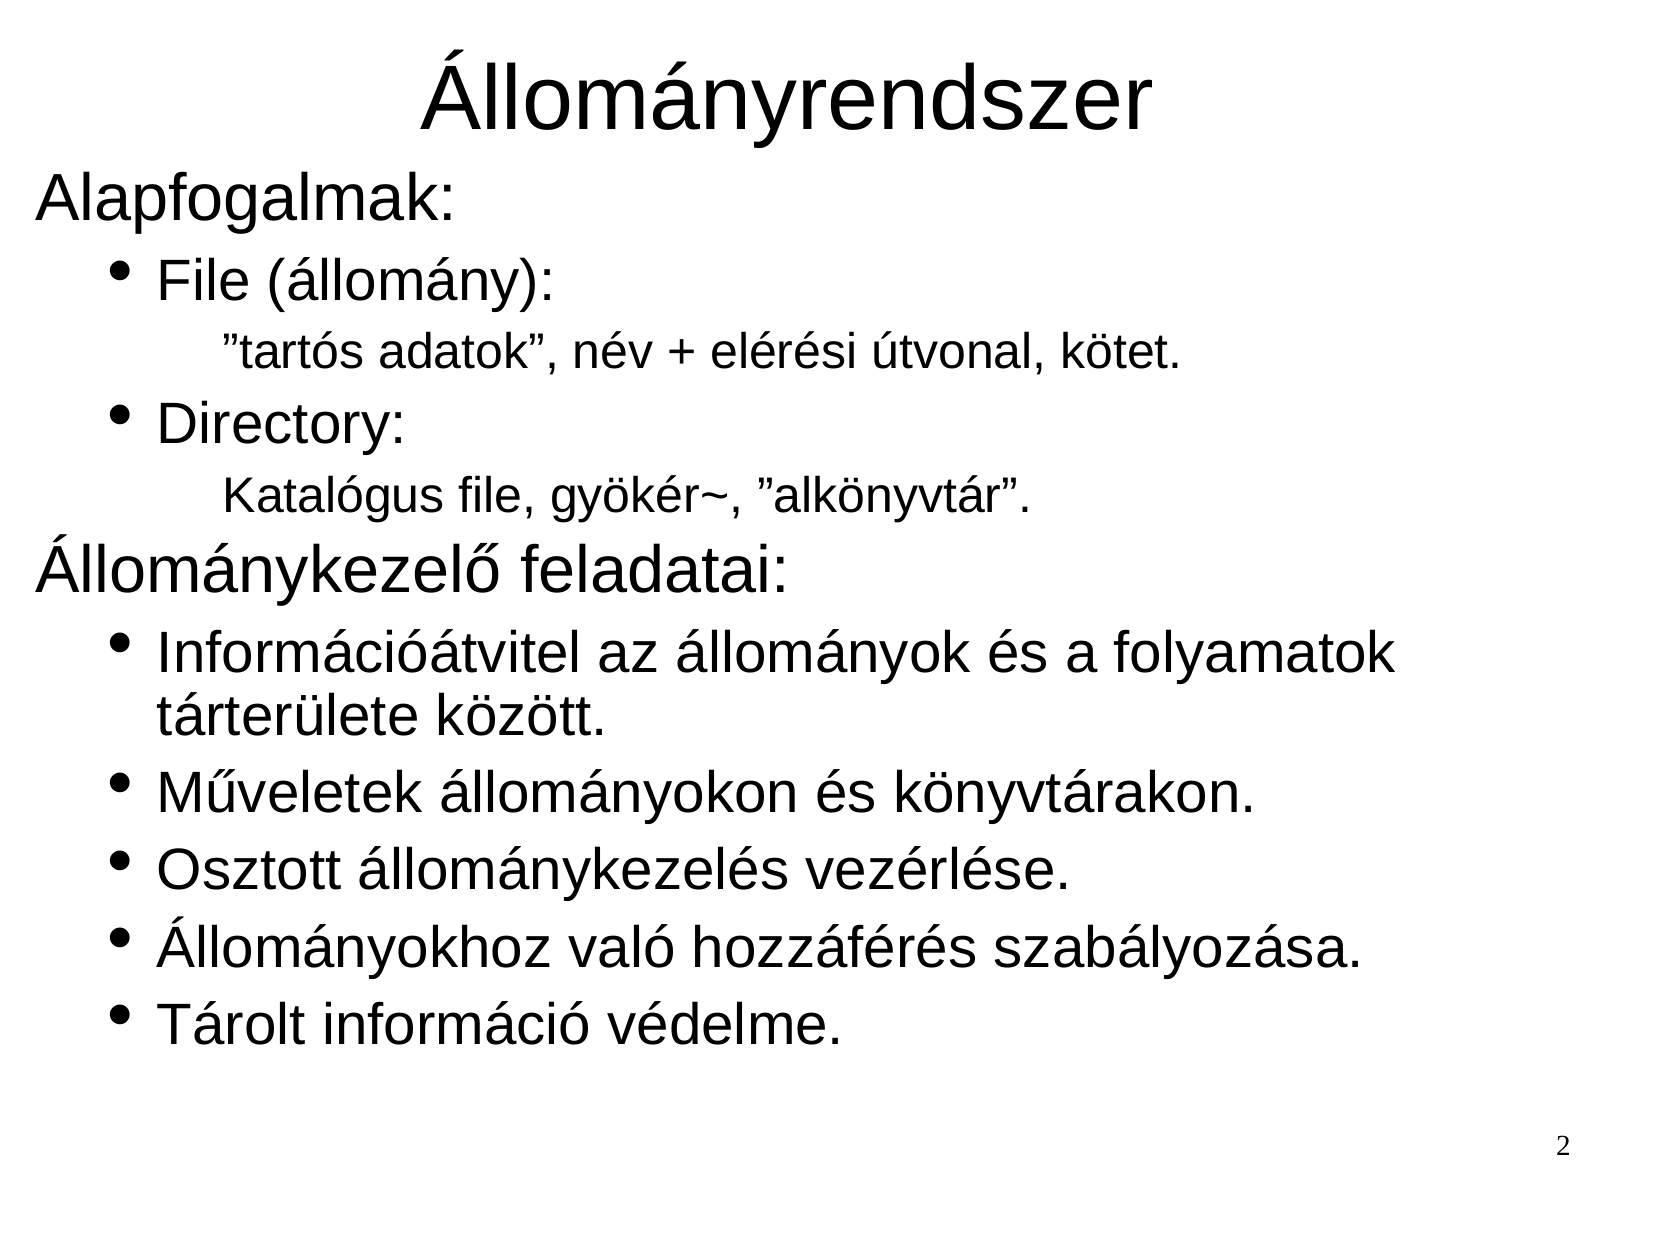

# Állományrendszer
Alapfogalmak:
File (állomány):
”tartós adatok”, név + elérési útvonal, kötet.
Directory:
Katalógus file, gyökér~, ”alkönyvtár”.
Állománykezelő feladatai:
Információátvitel az állományok és a folyamatok tárterülete között.
Műveletek állományokon és könyvtárakon.
Osztott állománykezelés vezérlése.
Állományokhoz való hozzáférés szabályozása.
Tárolt információ védelme.
2